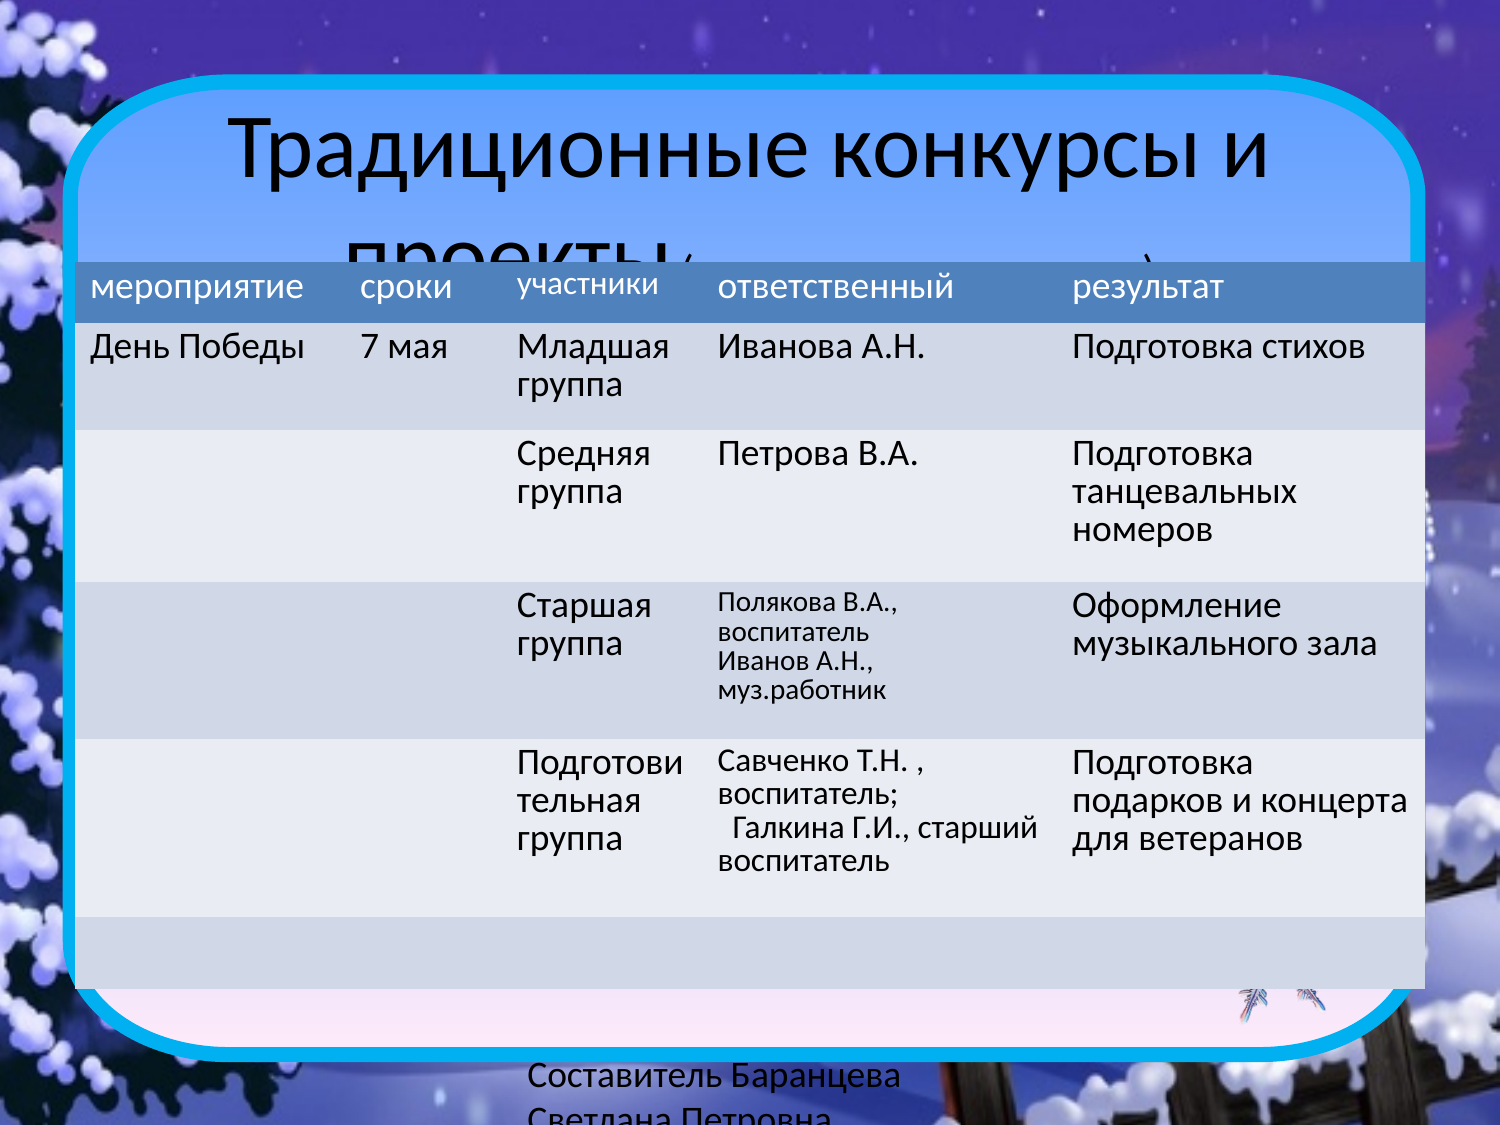

# Традиционные конкурсы и проекты (вариант планирования)
| мероприятие | сроки | участники | ответственный | результат |
| --- | --- | --- | --- | --- |
| День Победы | 7 мая | Младшая группа | Иванова А.Н. | Подготовка стихов |
| | | Средняя группа | Петрова В.А. | Подготовка танцевальных номеров |
| | | Старшая группа | Полякова В.А., воспитатель Иванов А.Н., муз.работник | Оформление музыкального зала |
| | | Подготовительная группа | Савченко Т.Н. , воспитатель; Галкина Г.И., старший воспитатель | Подготовка подарков и концерта для ветеранов |
| | | | | |
Составитель Баранцева Светлана Петровна